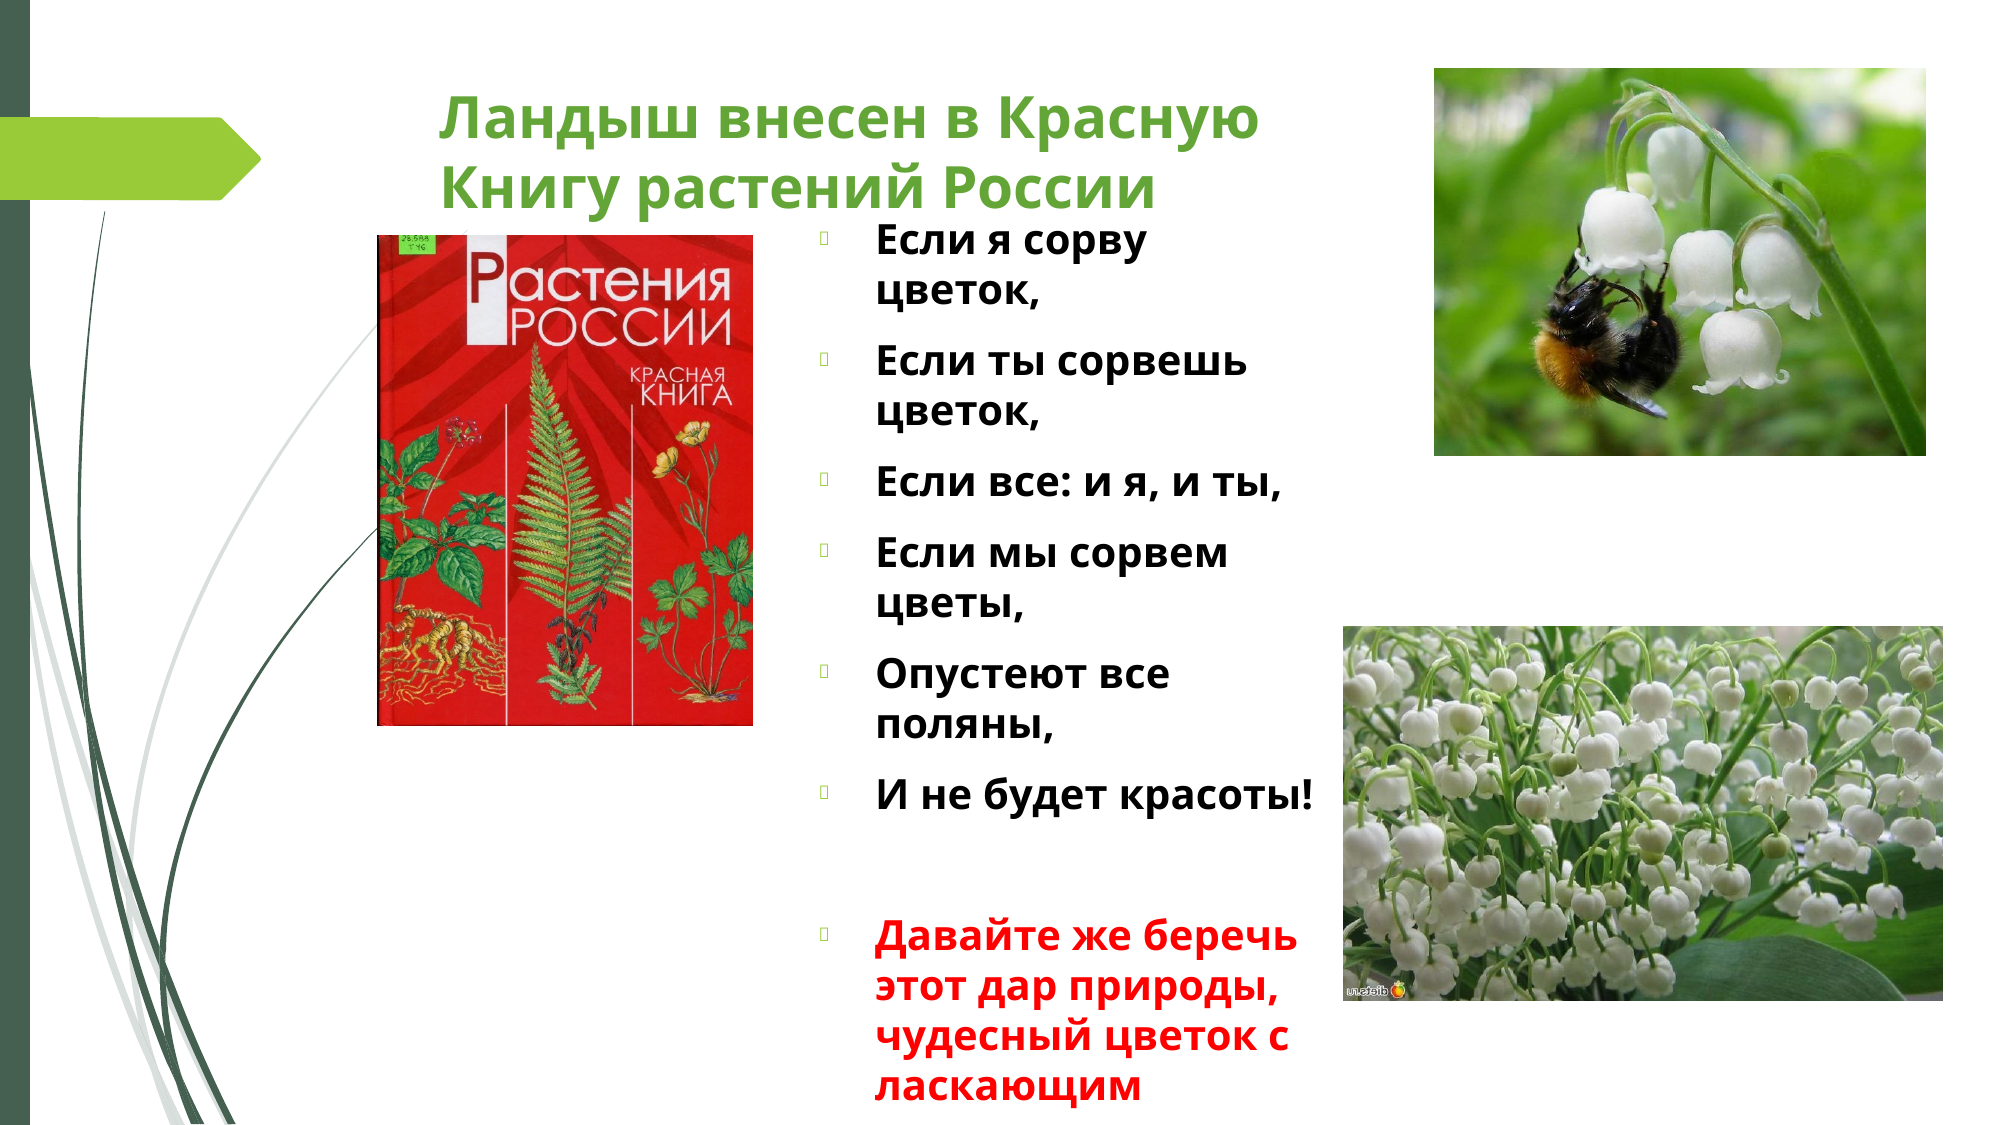

# Ландыш внесен в Красную Книгу растений России
Если я сорву цветок,
Если ты сорвешь цветок,
Если все: и я, и ты,
Если мы сорвем цветы,
Опустеют все поляны,
И не будет красоты!
Давайте же беречь этот дар природы, чудесный цветок с ласкающим названием- ЛАНДЫШ!